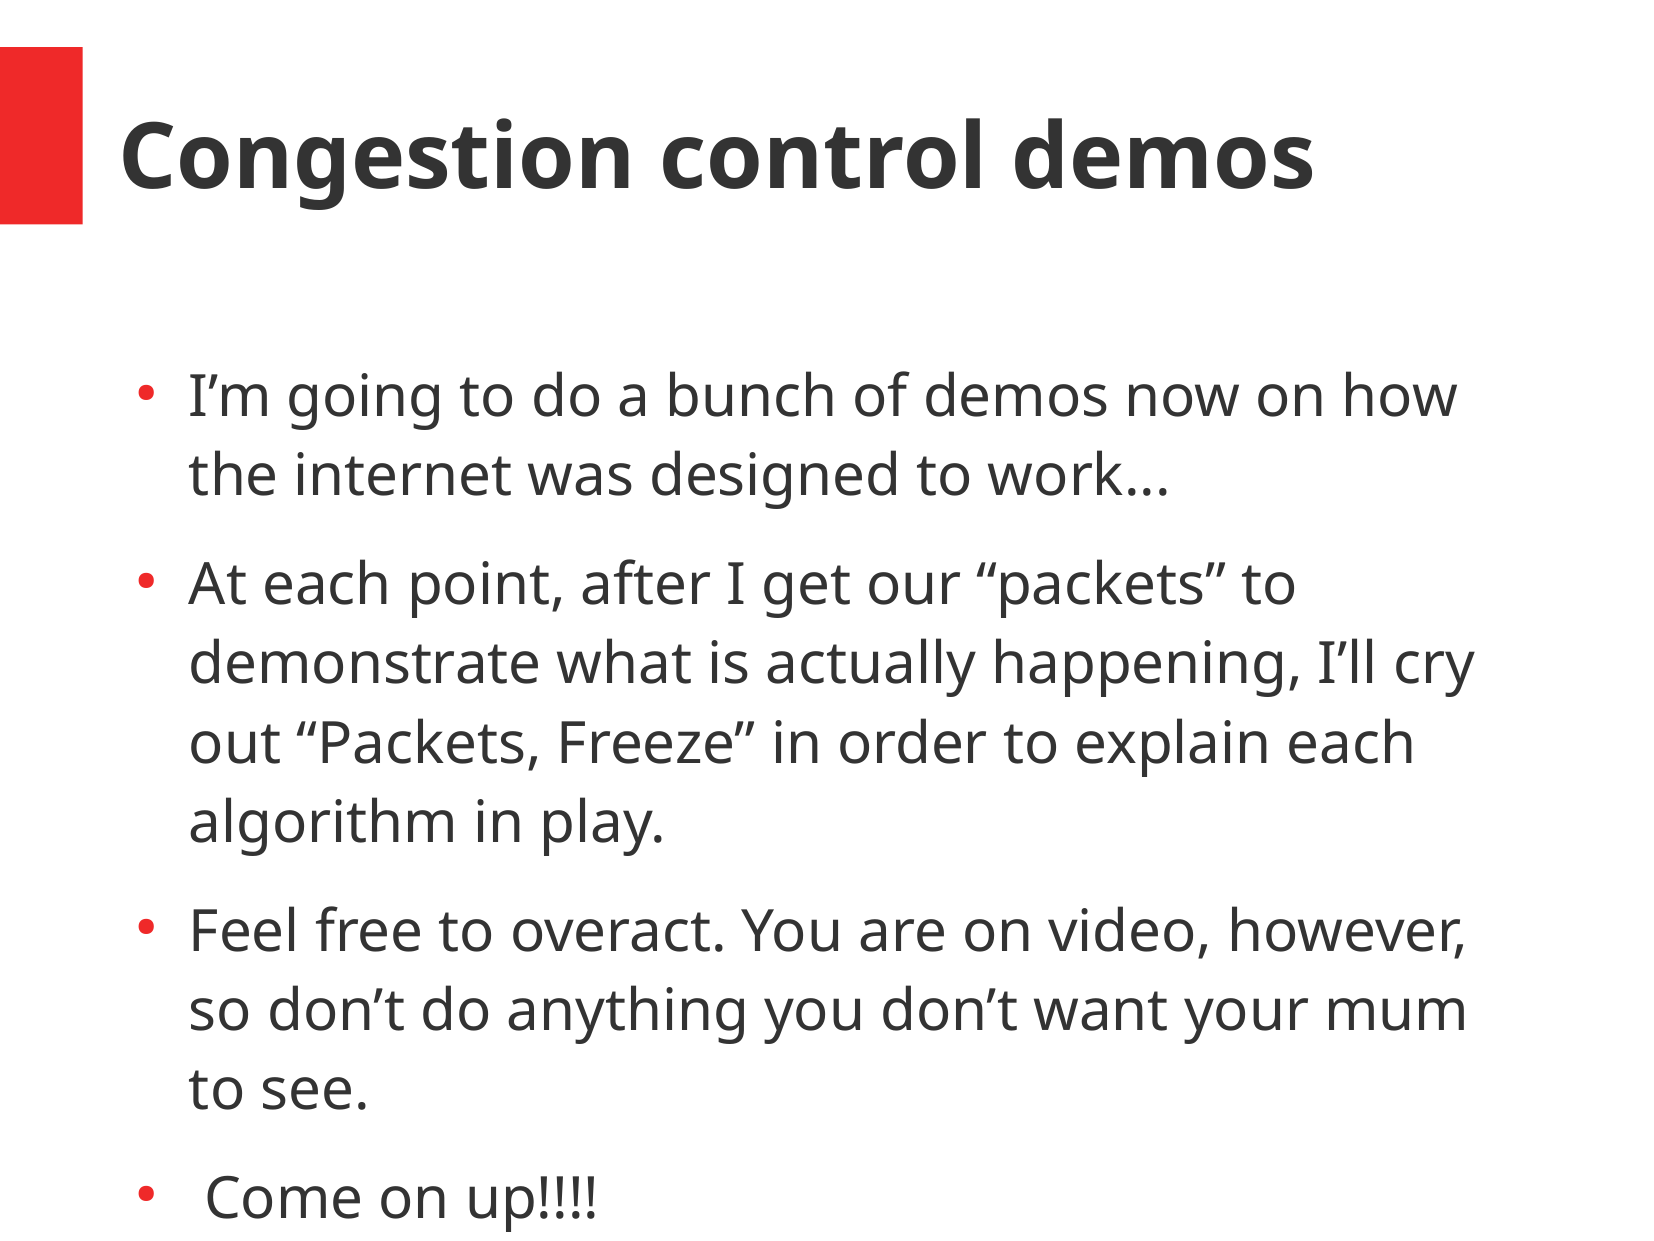

# Congestion control demos
I’m going to do a bunch of demos now on how the internet was designed to work...
At each point, after I get our “packets” to demonstrate what is actually happening, I’ll cry out “Packets, Freeze” in order to explain each algorithm in play.
Feel free to overact. You are on video, however, so don’t do anything you don’t want your mum to see.
 Come on up!!!!